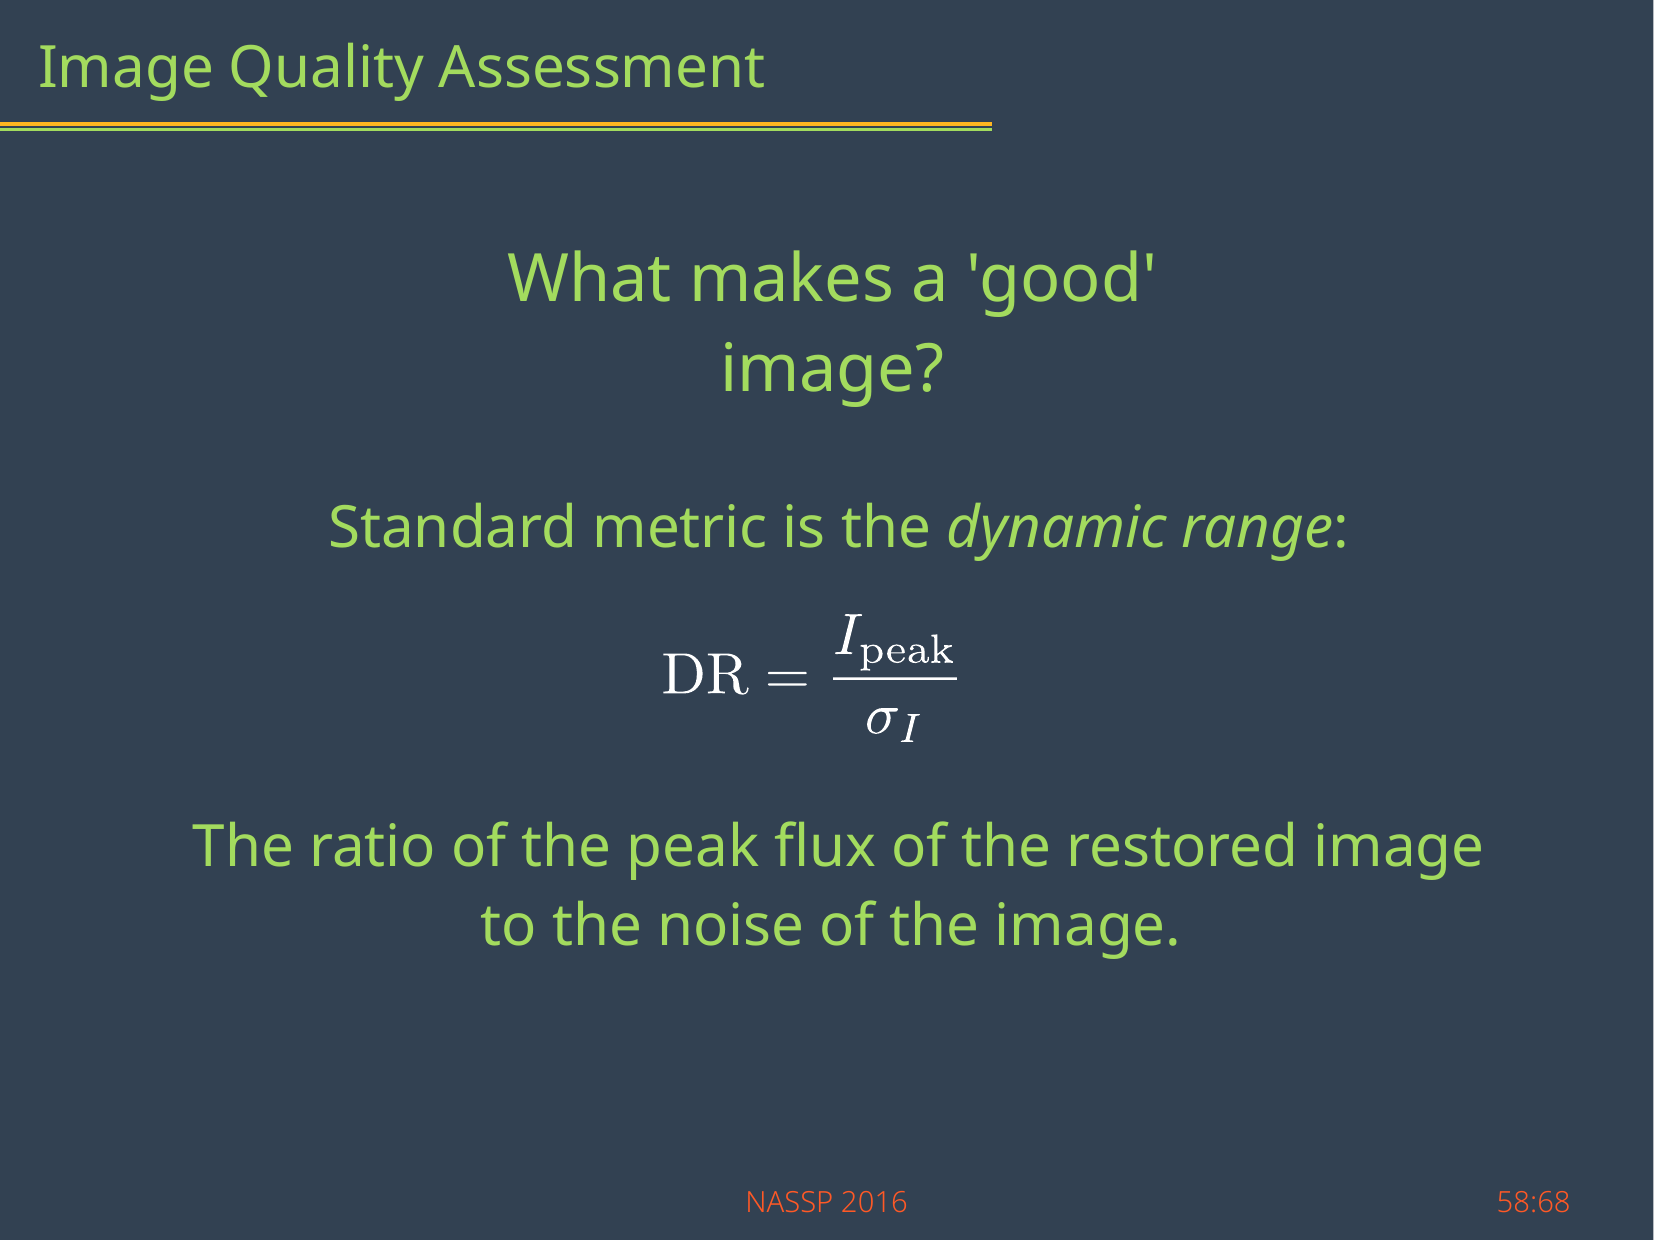

Image Quality Assessment
What makes a 'good' image?
Standard metric is the dynamic range:
The ratio of the peak flux of the restored image to the noise of the image.
NASSP 2016
58